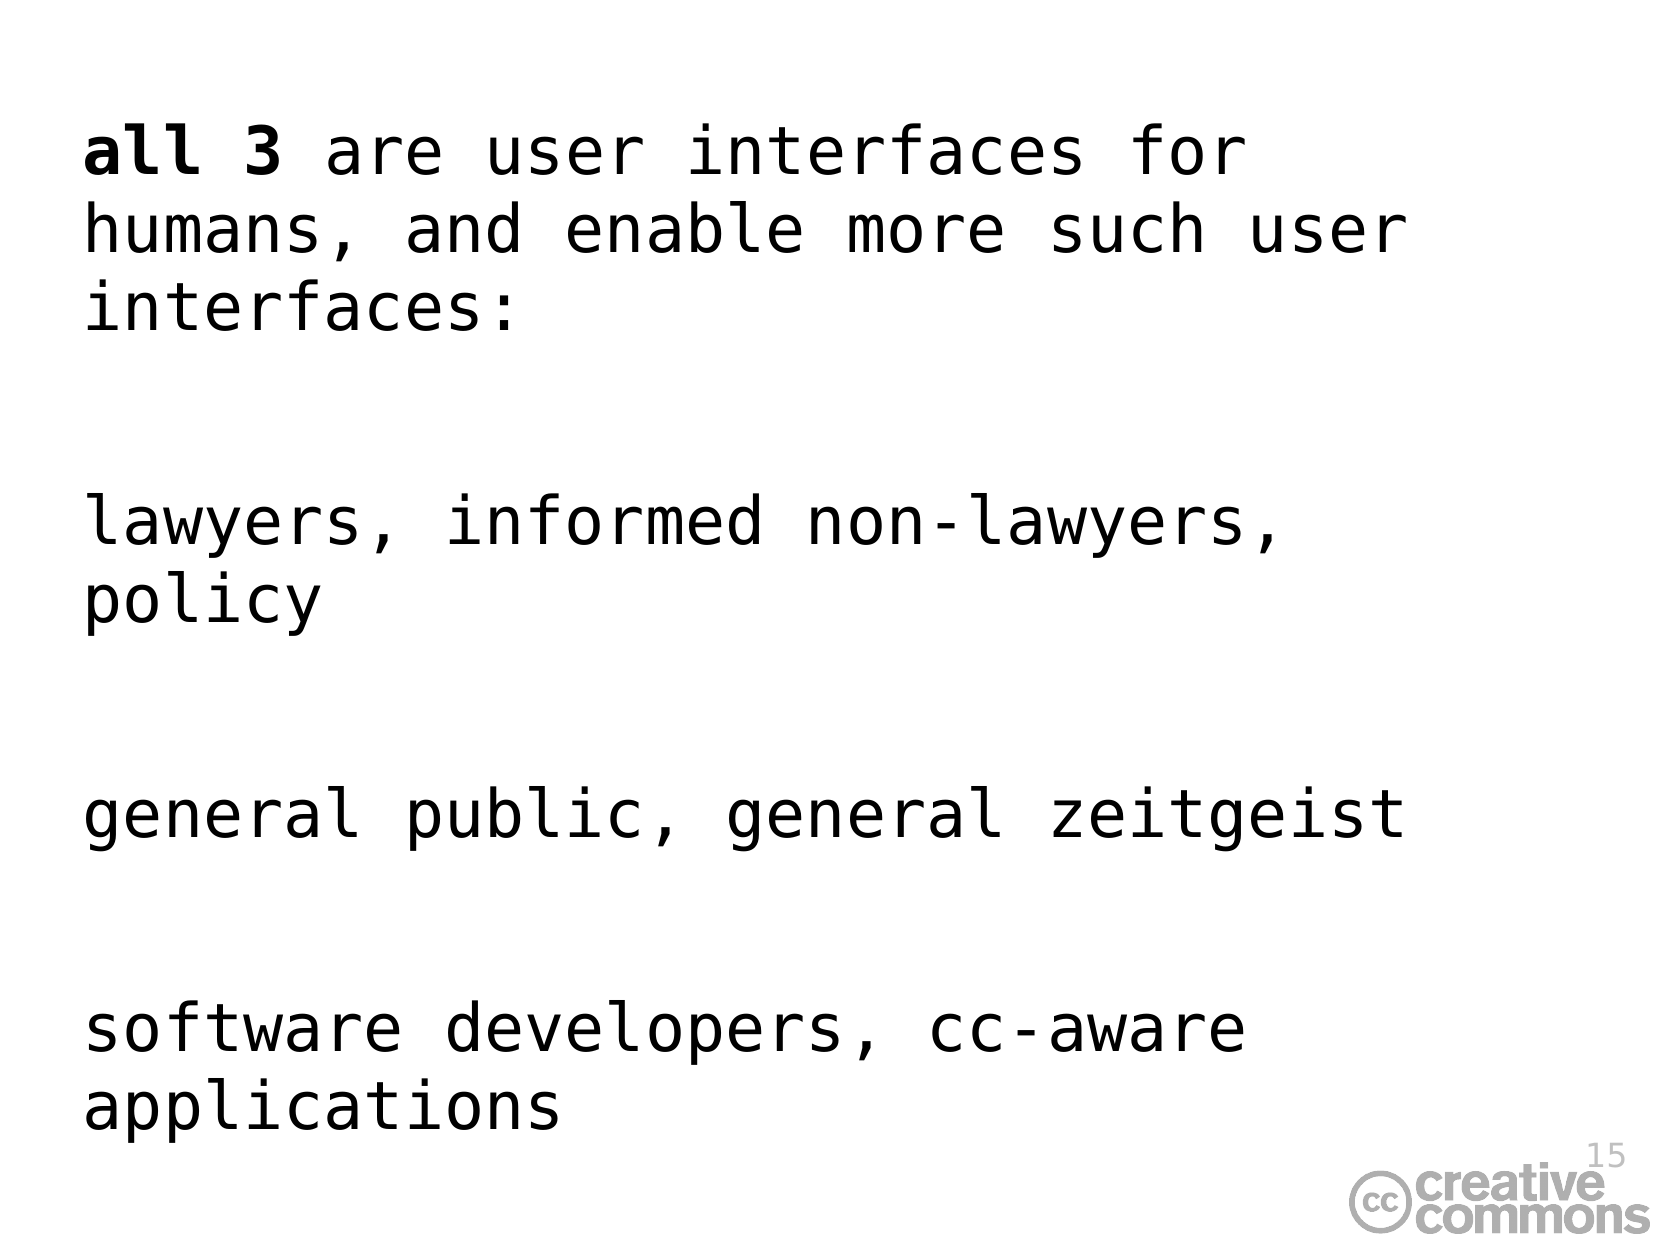

# all 3 are user interfaces for humans, and enable more such user interfaces:
lawyers, informed non-lawyers, policy
general public, general zeitgeist
software developers, cc-aware applications